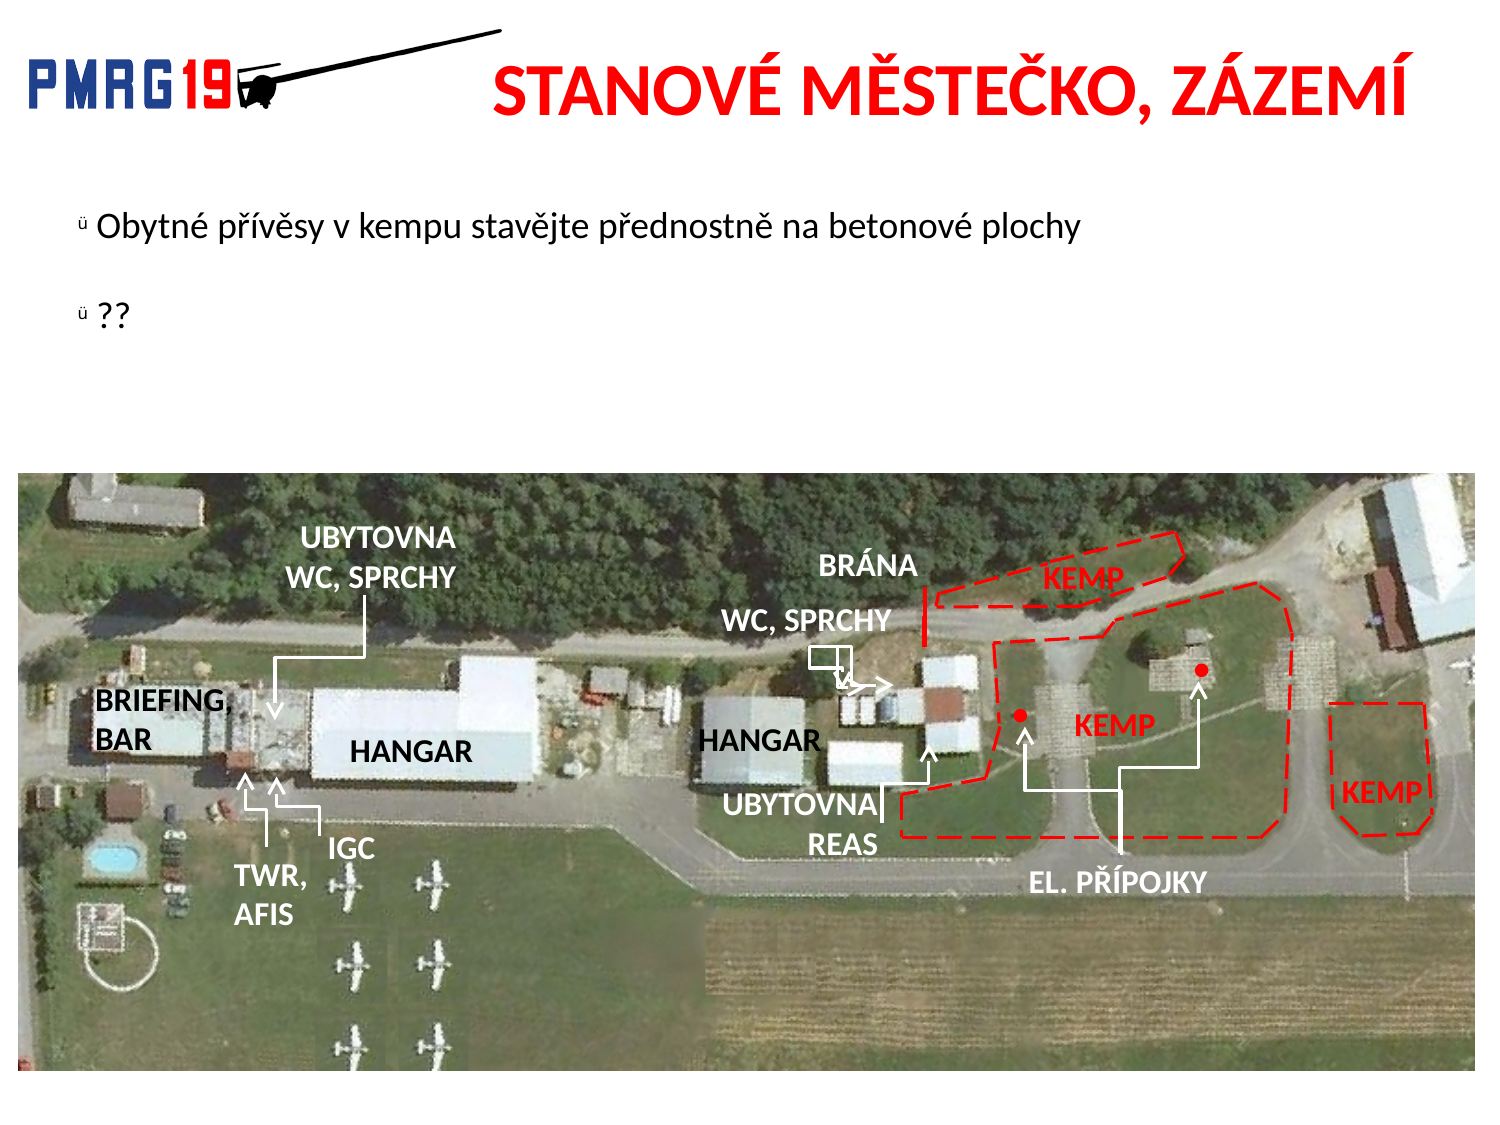

# STANOVÉ MĚSTEČKO, ZÁZEMÍ
 Obytné přívěsy v kempu stavějte přednostně na betonové plochy
 ??
UBYTOVNA WC, SPRCHY
BRÁNA
KEMP
WC, SPRCHY
BRIEFING, BAR
KEMP
HANGAR
HANGAR
KEMP
UBYTOVNA REAS
IGC
TWR, AFIS
EL. PŘÍPOJKY